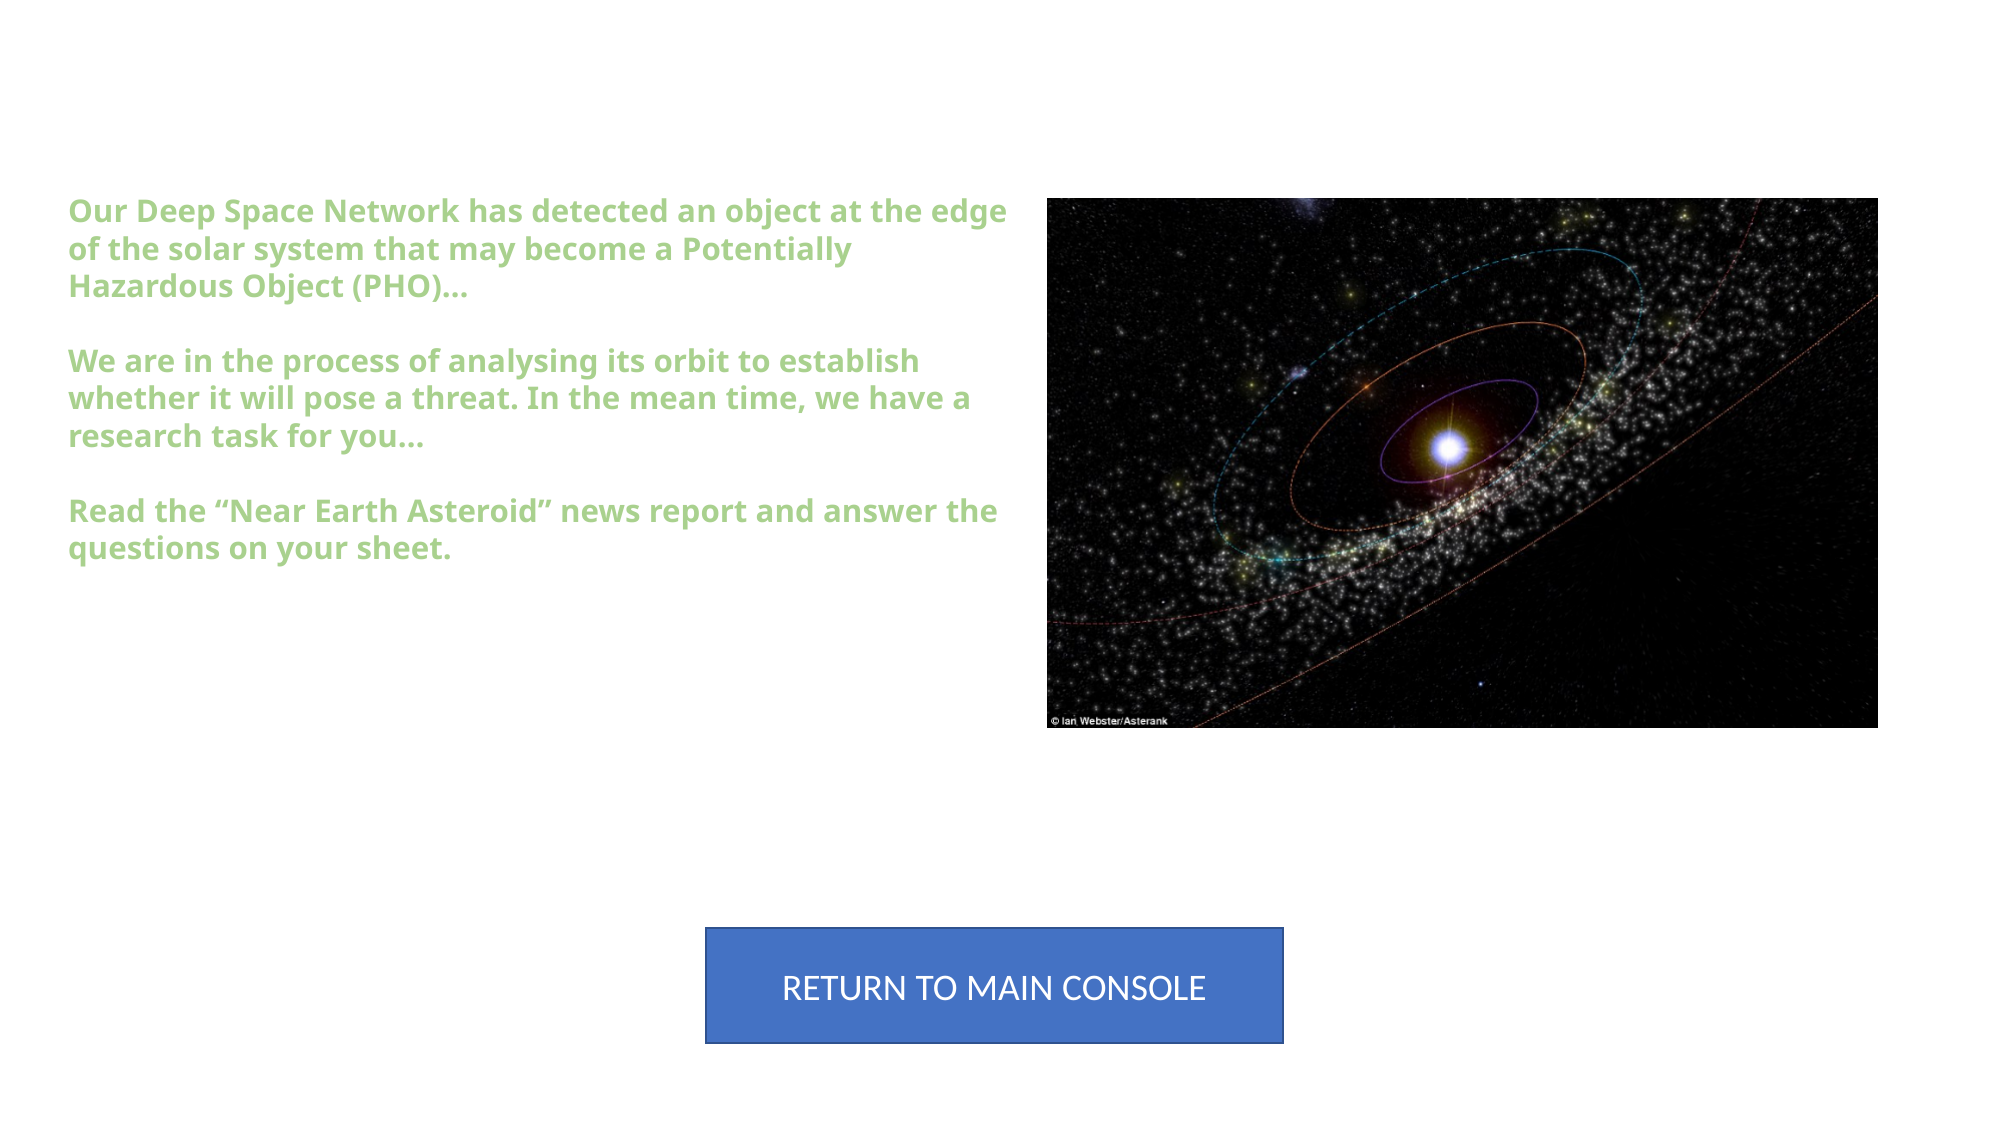

Message
Our Deep Space Network has detected an object at the edge of the solar system that may become a Potentially Hazardous Object (PHO)…
We are in the process of analysing its orbit to establish whether it will pose a threat. In the mean time, we have a research task for you…
Read the “Near Earth Asteroid” news report and answer the questions on your sheet.
RETURN TO MAIN CONSOLE